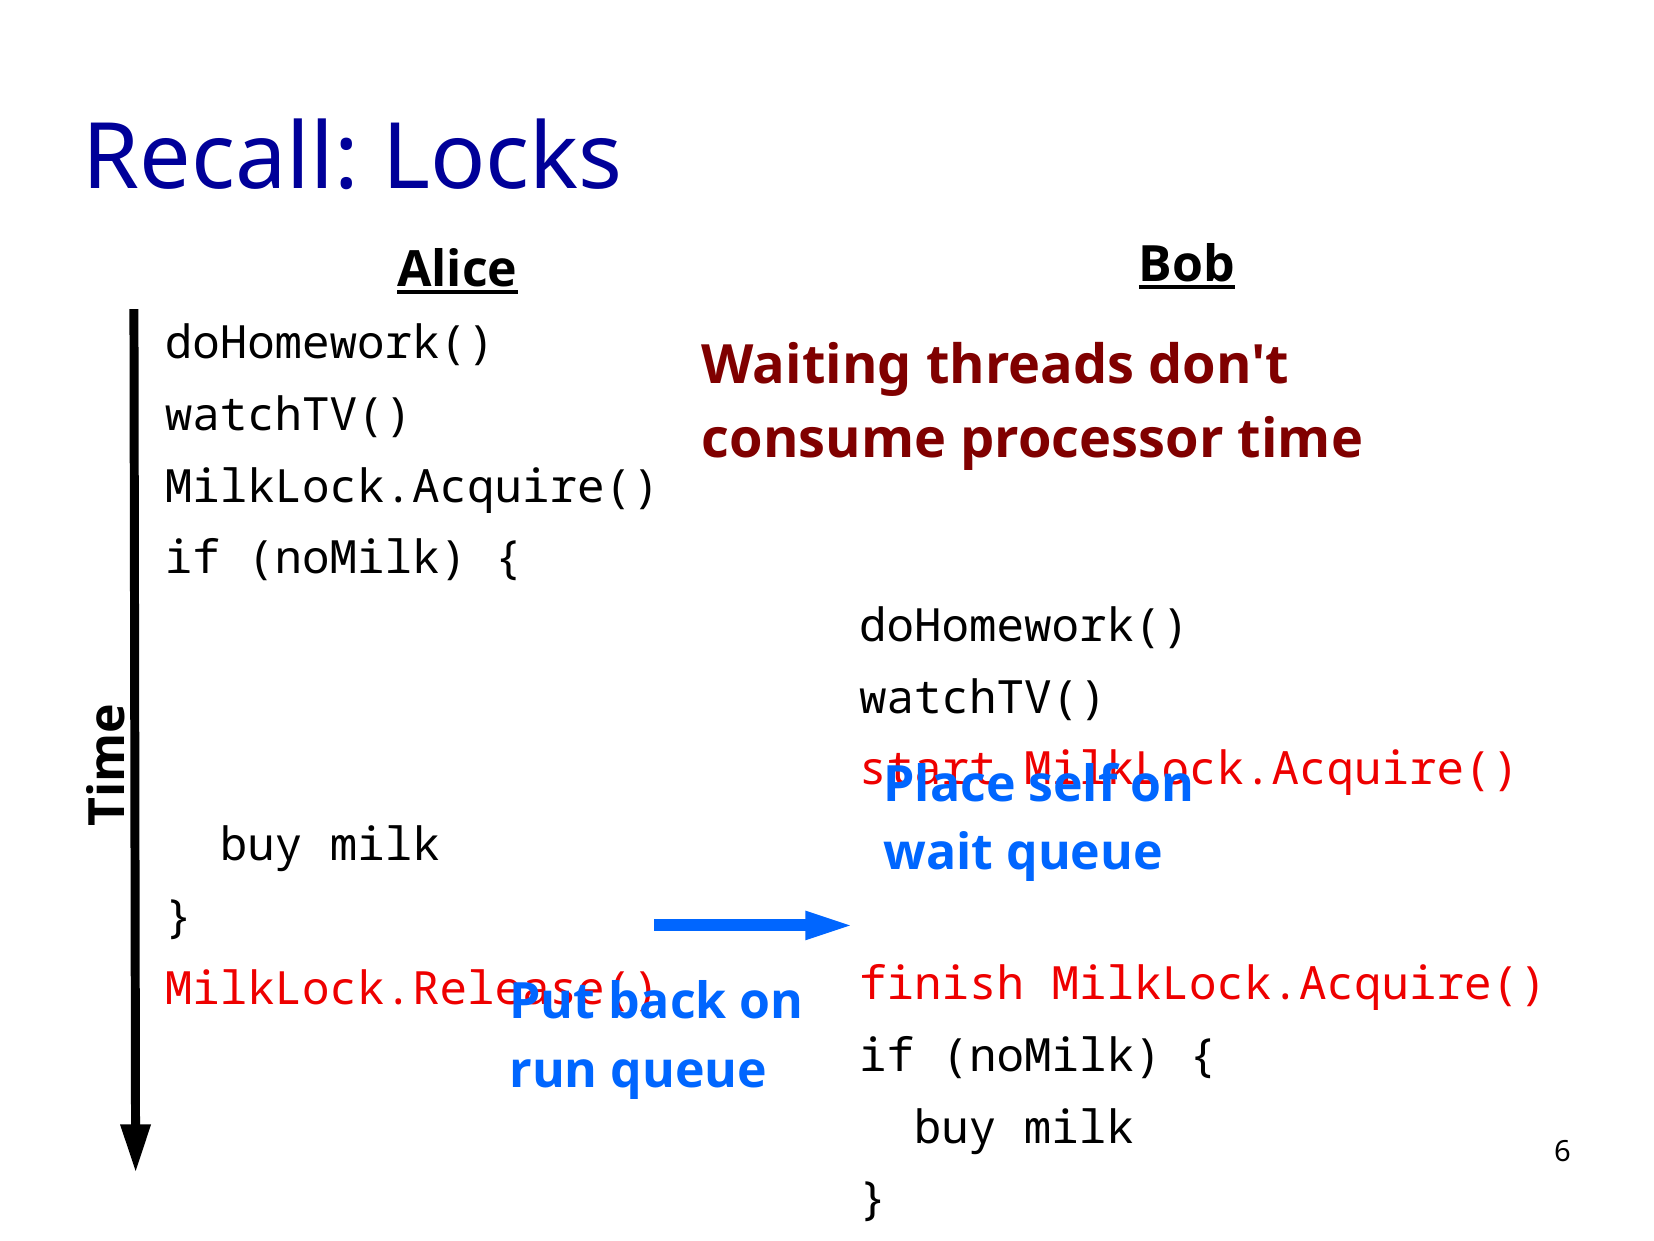

# Recall: Locks
Bob
doHomework()
watchTV()
start MilkLock.Acquire()
finish MilkLock.Acquire()
if (noMilk) {
 buy milk
}
MilkLock.Release()
Alice
doHomework()
watchTV()
MilkLock.Acquire()
if (noMilk) {
 buy milk
}
MilkLock.Release()
Waiting threads don't consume processor time
Time
Place self on wait queue
Put back on run queue
6